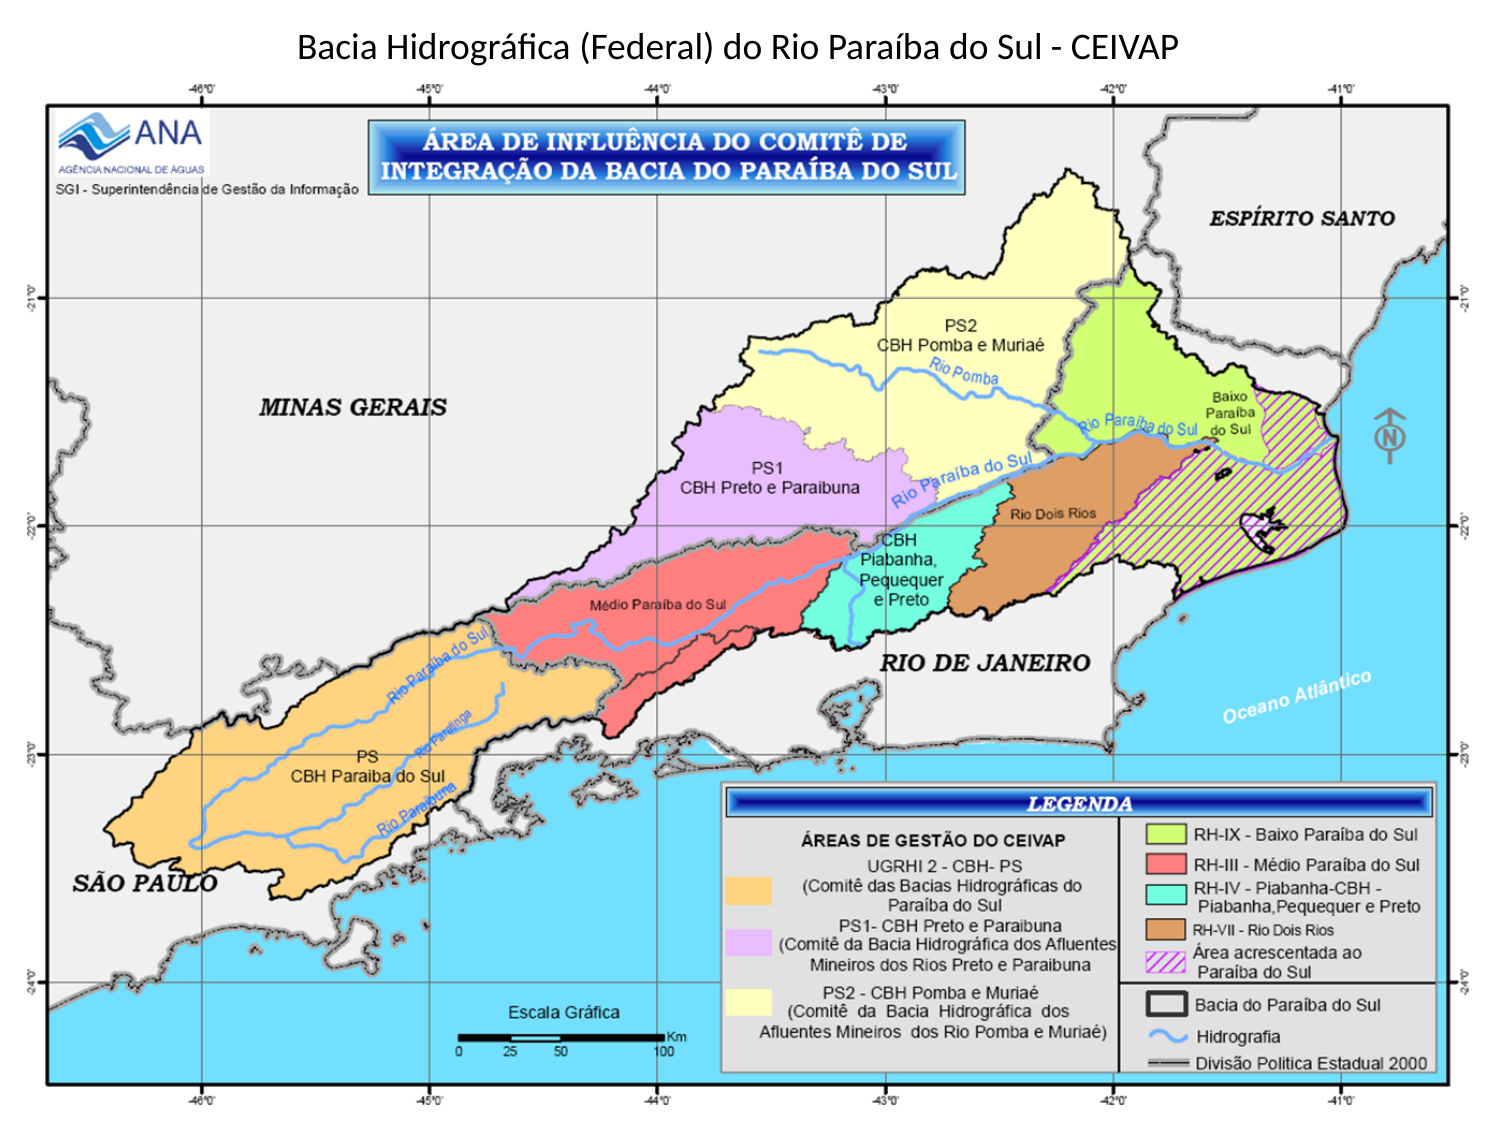

Bacia Hidrográfica (Federal) do Rio Paraíba do Sul - CEIVAP
CEIVAP = federal